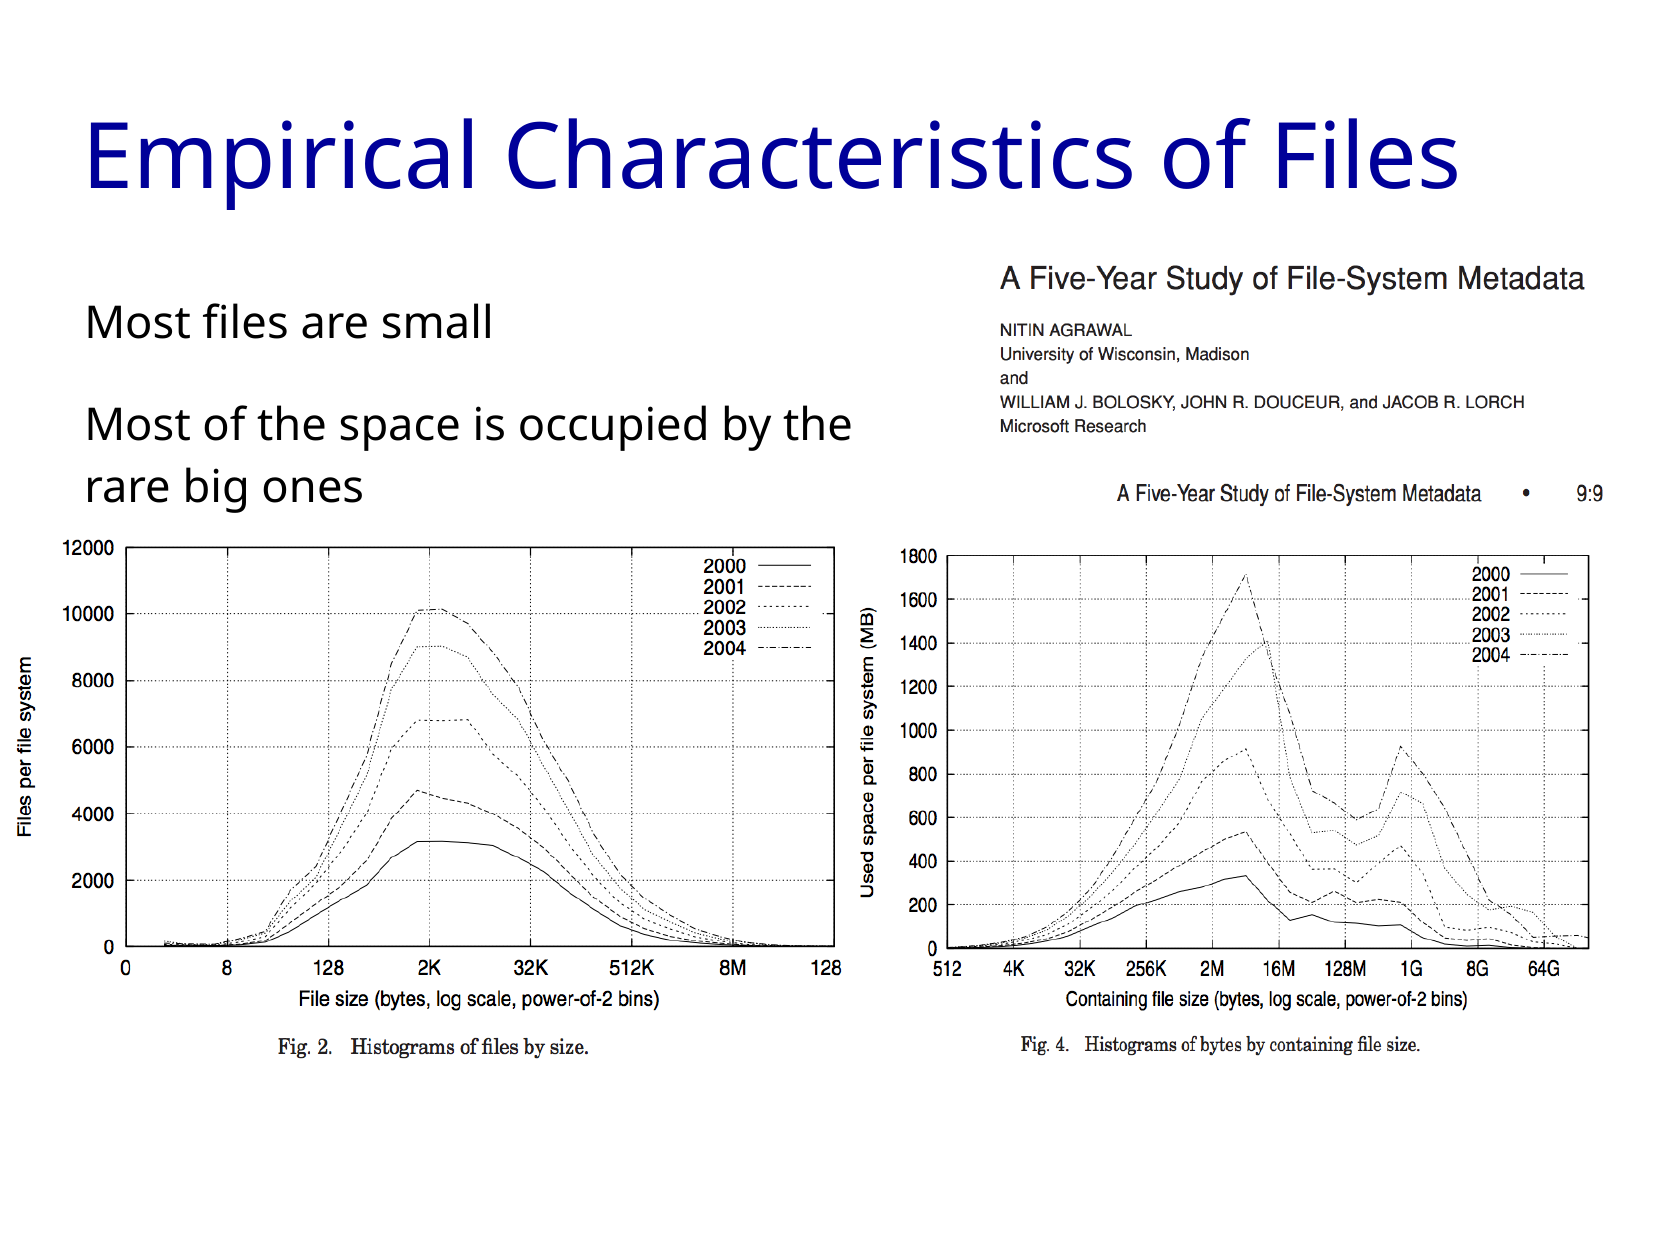

# Empirical Characteristics of Files
Most files are small
Most of the space is occupied by the rare big ones